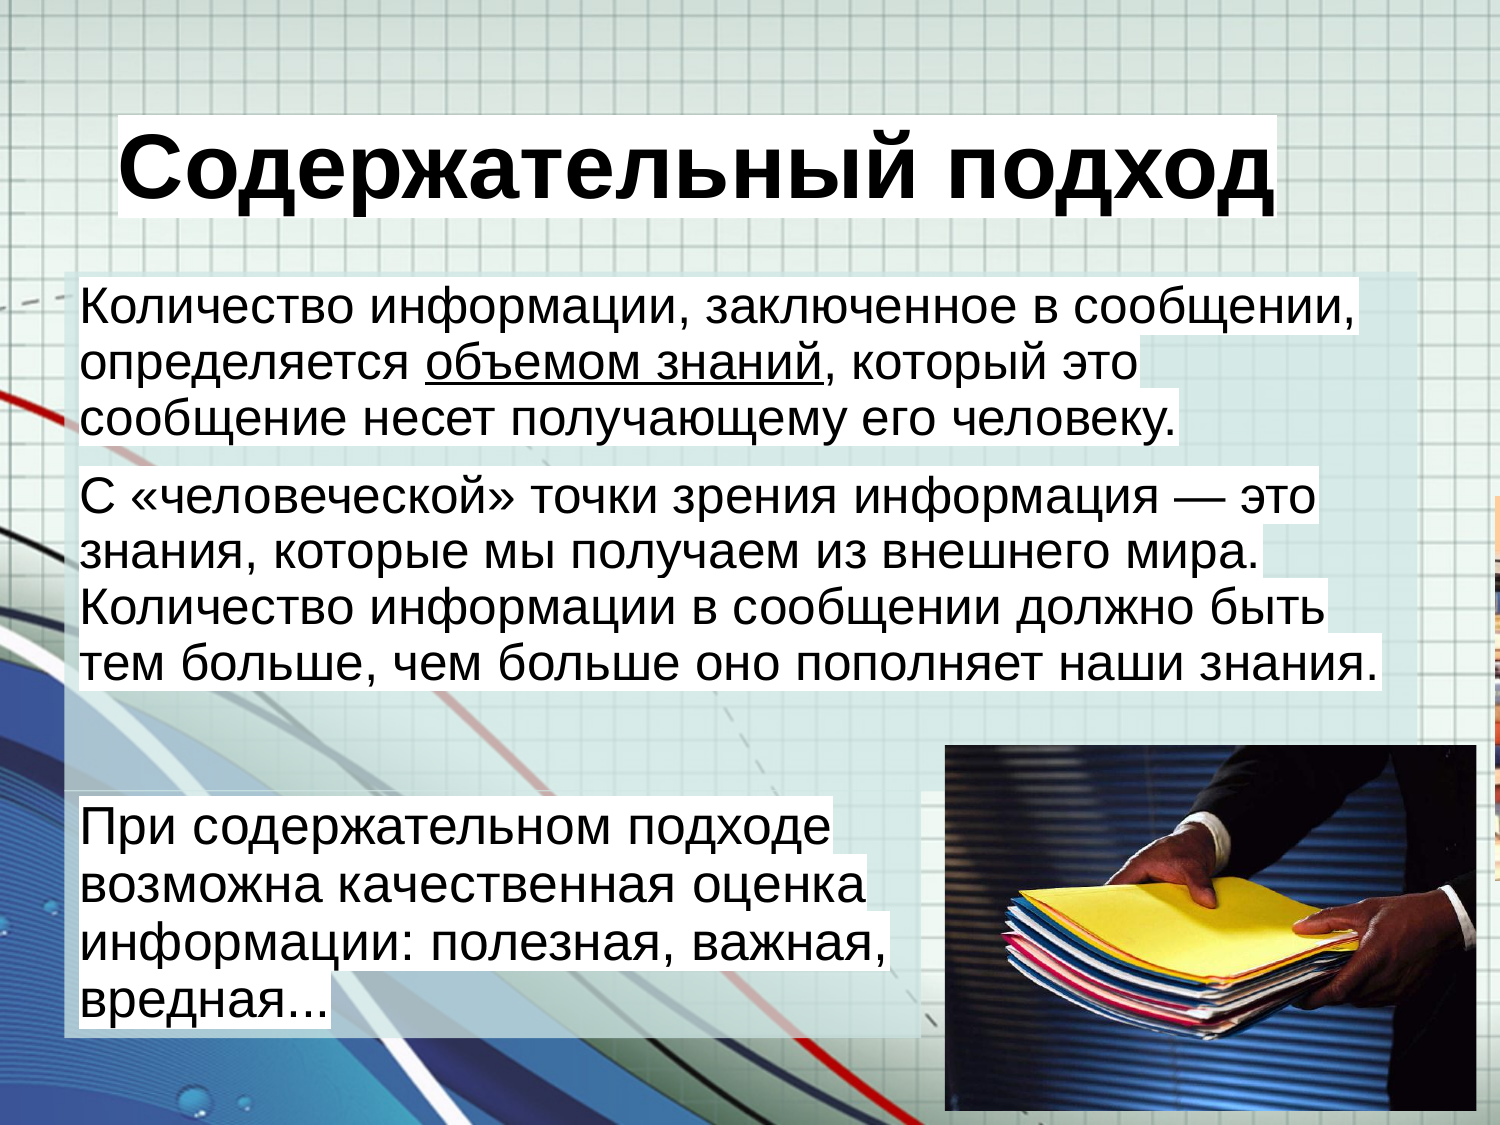

# Содержательный подход
Количество информации, заключенное в сообщении, определяется объемом знаний, который это сообщение несет получающему его человеку.
С «человеческой» точки зрения информация — это знания, которые мы получаем из внешнего мира. Количество информации в сообщении должно быть тем больше, чем больше оно пополняет наши знания.
При содержательном подходе возможна качественная оценка информации: полезная, важная, вредная...